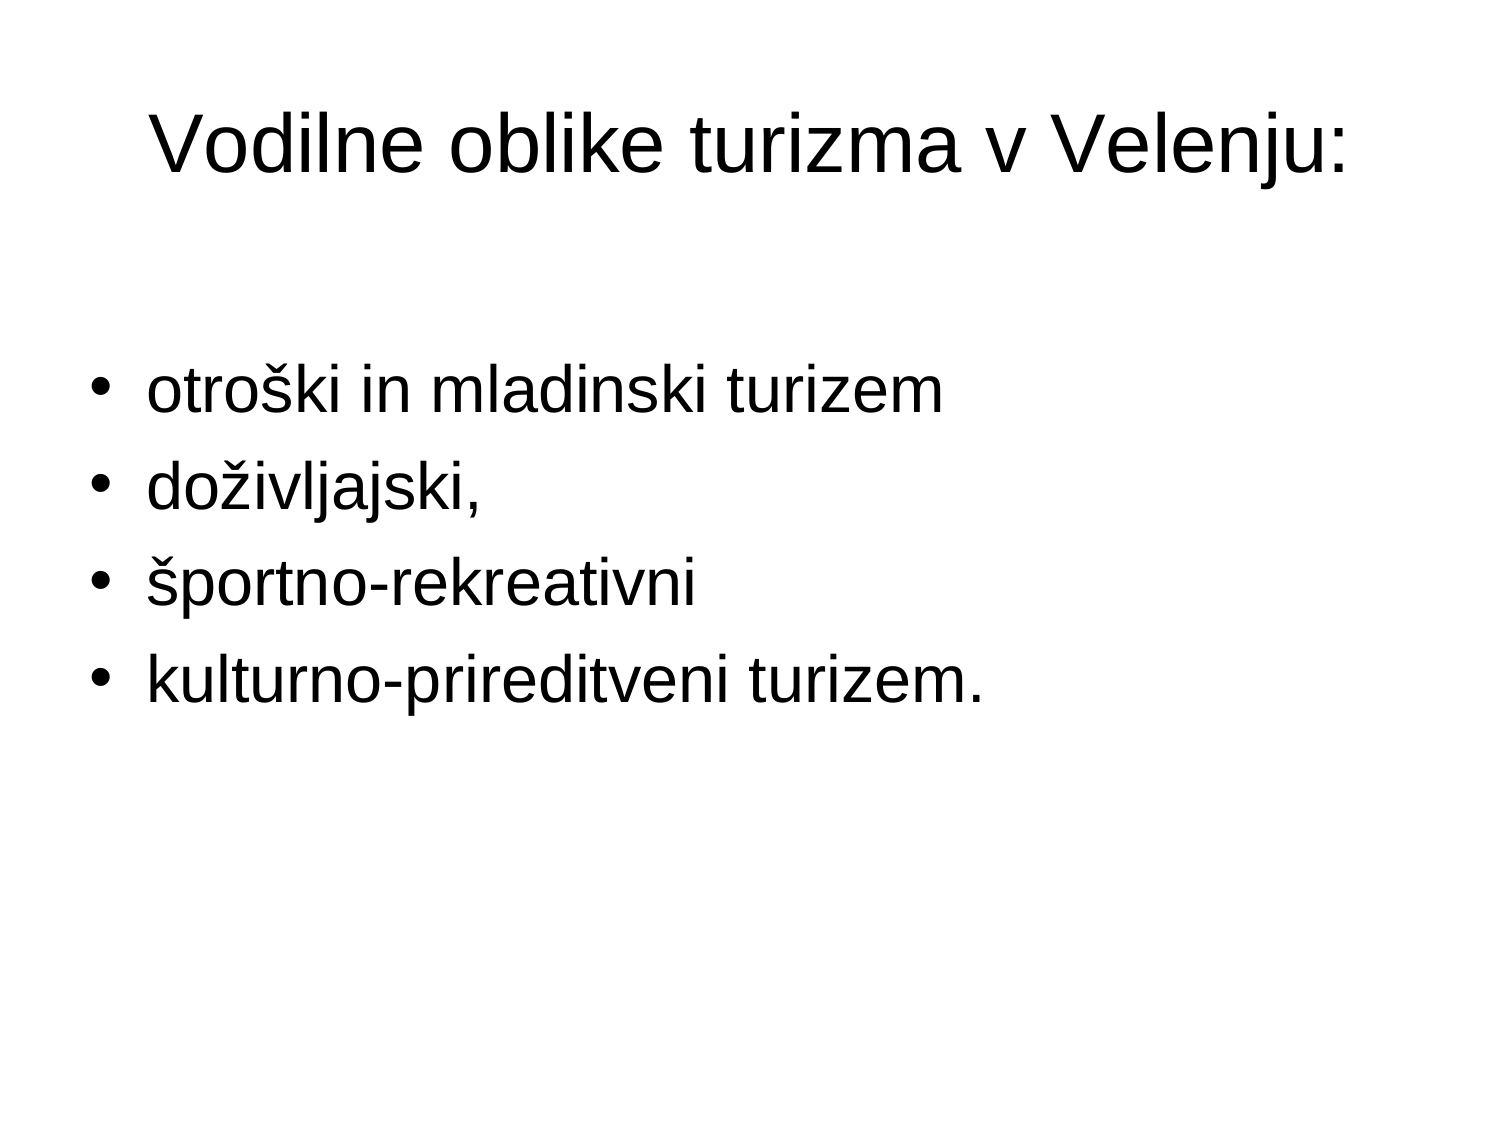

# Vodilne oblike turizma v Velenju:
otroški in mladinski turizem
doživljajski,
športno-rekreativni
kulturno-prireditveni turizem.